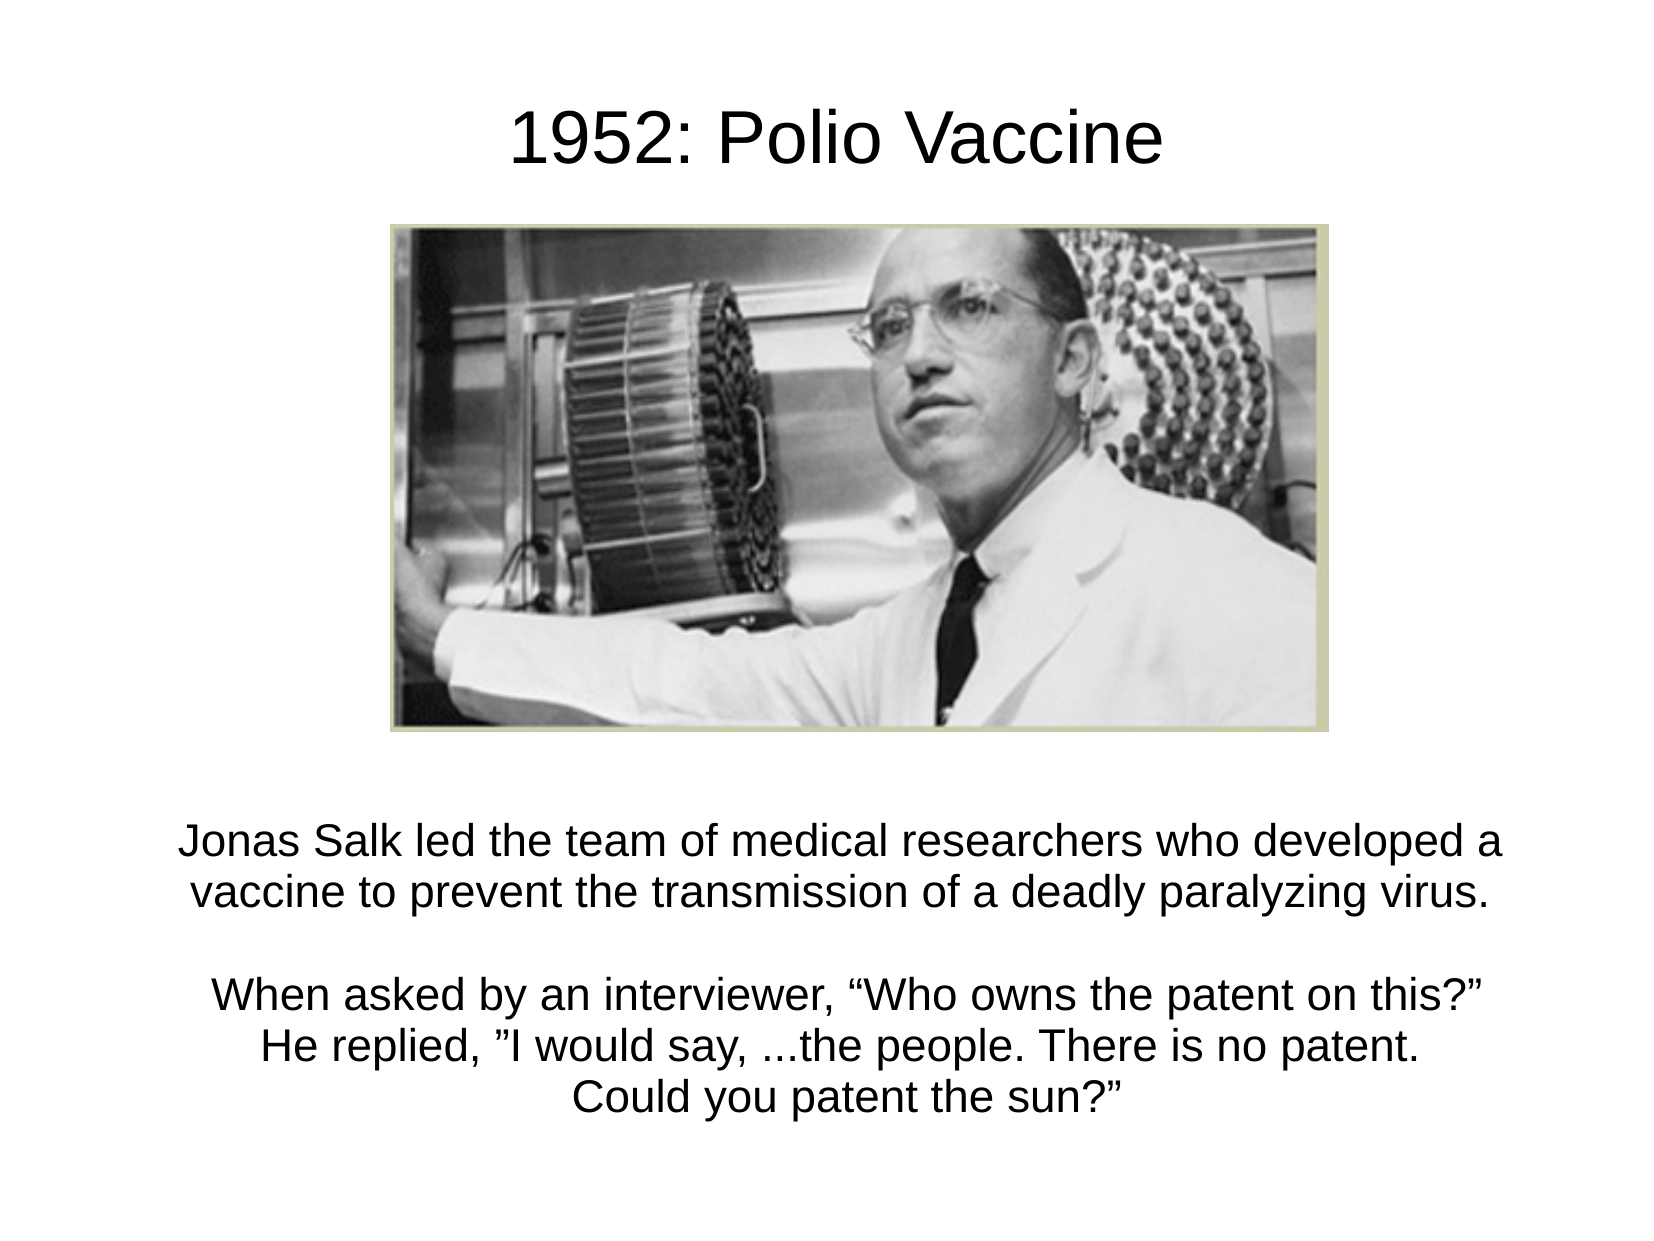

# 1952: Polio Vaccine
Jonas Salk led the team of medical researchers who developed a
vaccine to prevent the transmission of a deadly paralyzing virus.
When asked by an interviewer, “Who owns the patent on this?”
He replied, ”I would say, ...the people. There is no patent.
Could you patent the sun?”